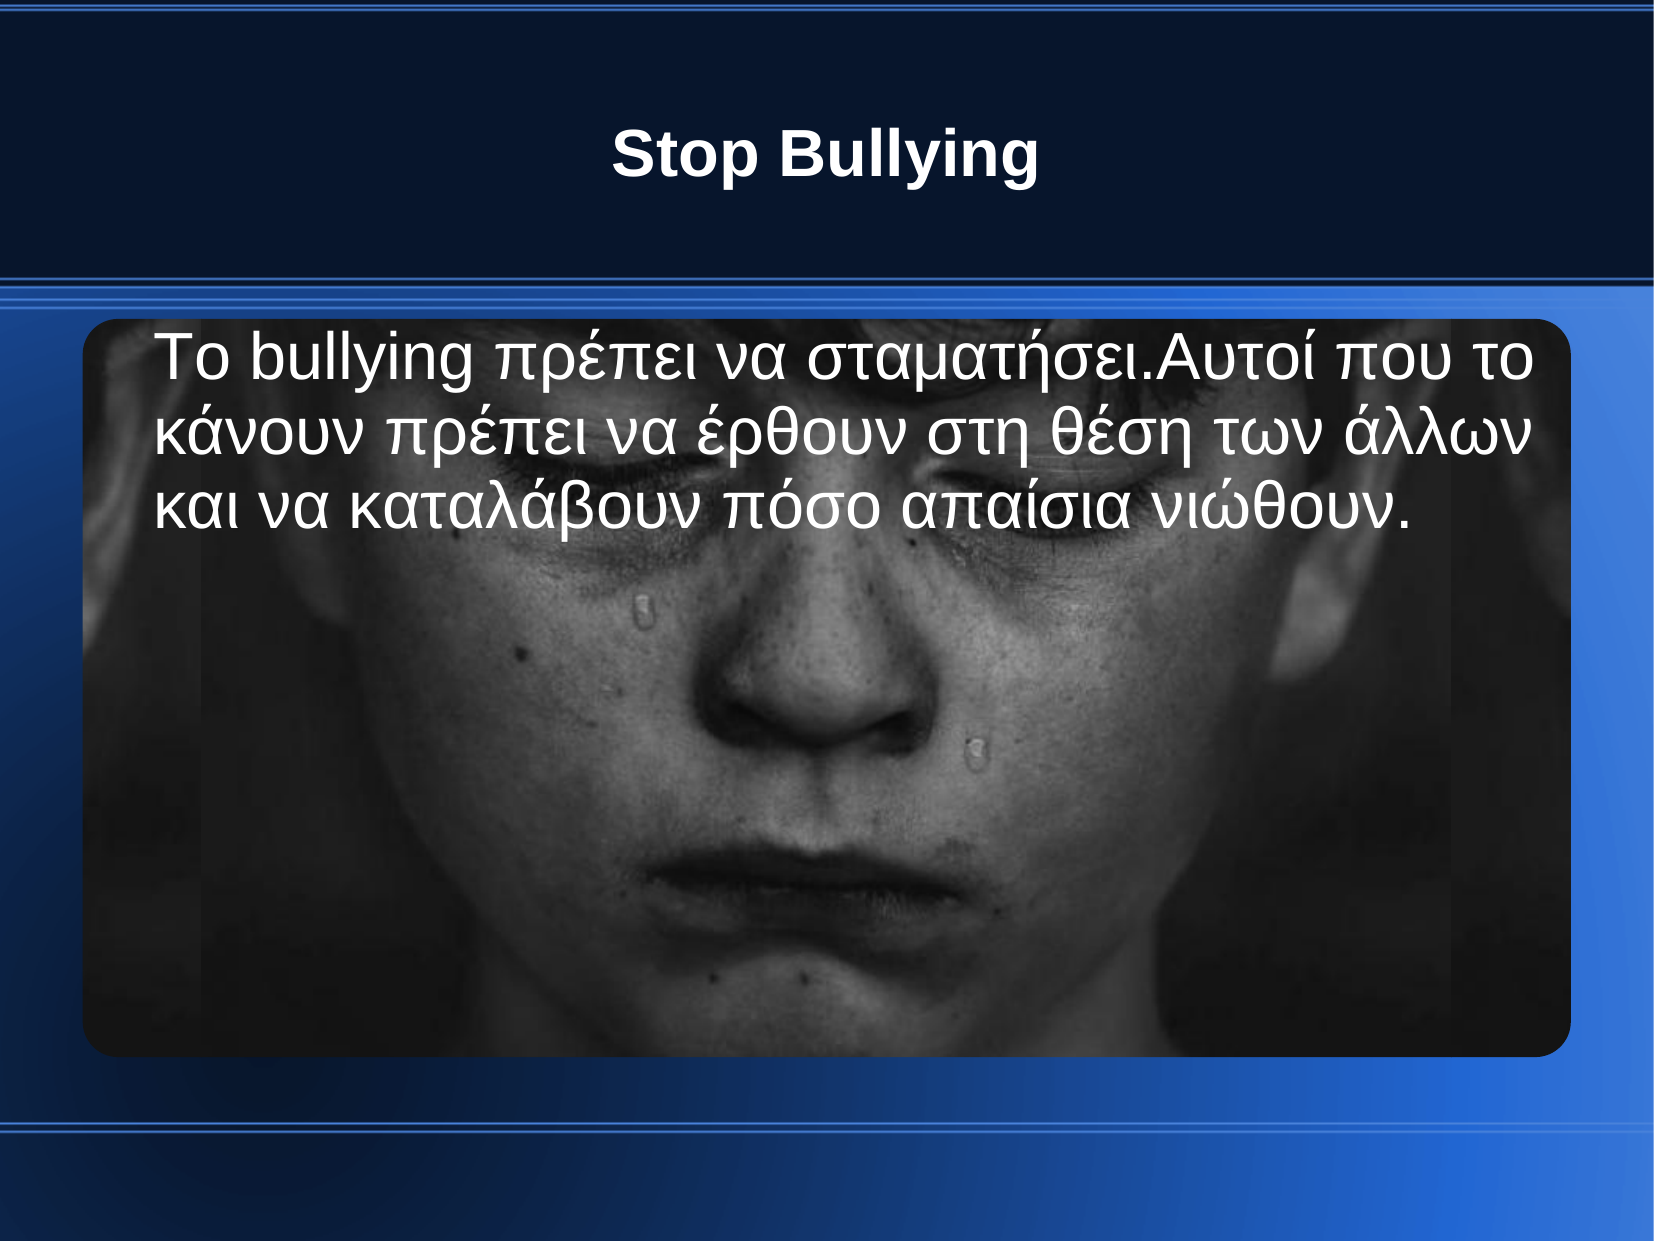

# Stop Bullying
Το bullying πρέπει να σταματήσει.Αυτοί που το κάνουν πρέπει να έρθουν στη θέση των άλλων και να καταλάβουν πόσο απαίσια νιώθουν.